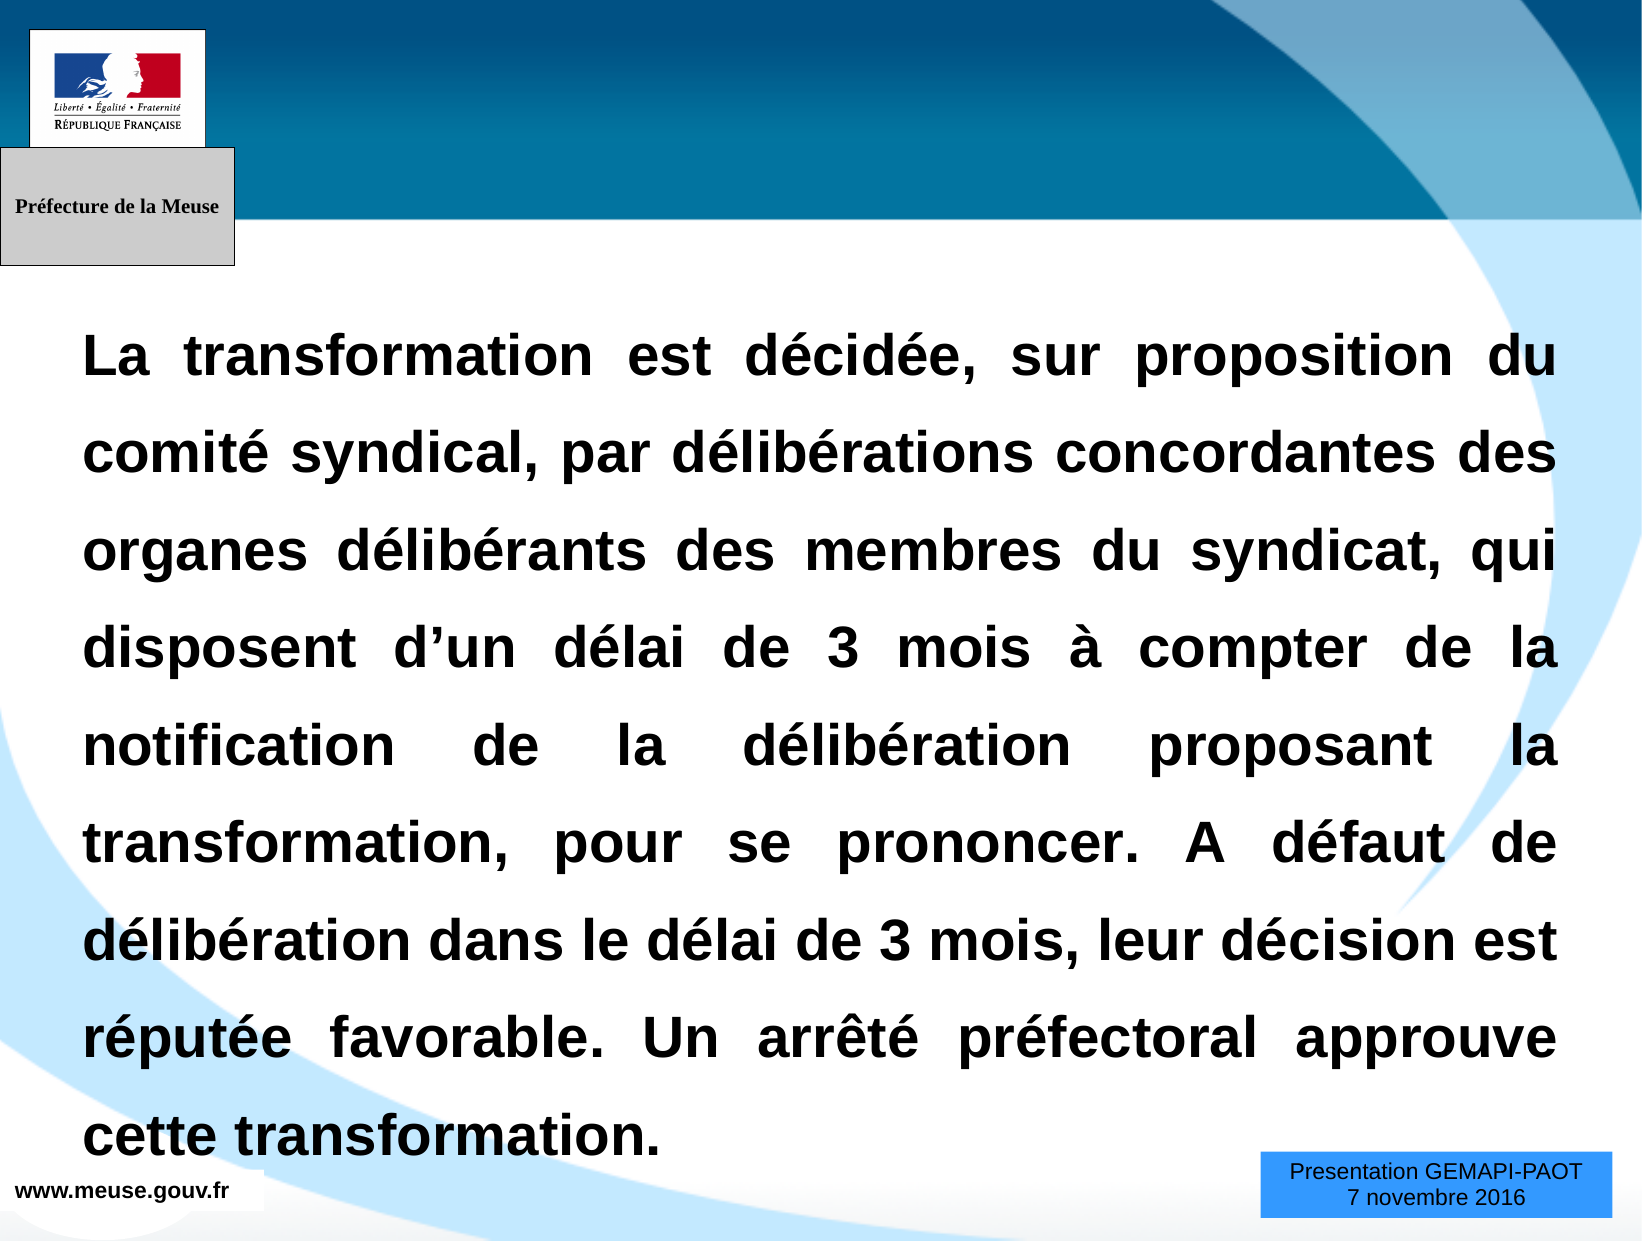

# La transformation est décidée, sur proposition du comité syndical, par délibérations concordantes des organes délibérants des membres du syndicat, qui disposent d’un délai de 3 mois à compter de la notification de la délibération proposant la transformation, pour se prononcer. A défaut de délibération dans le délai de 3 mois, leur décision est réputée favorable. Un arrêté préfectoral approuve cette transformation.